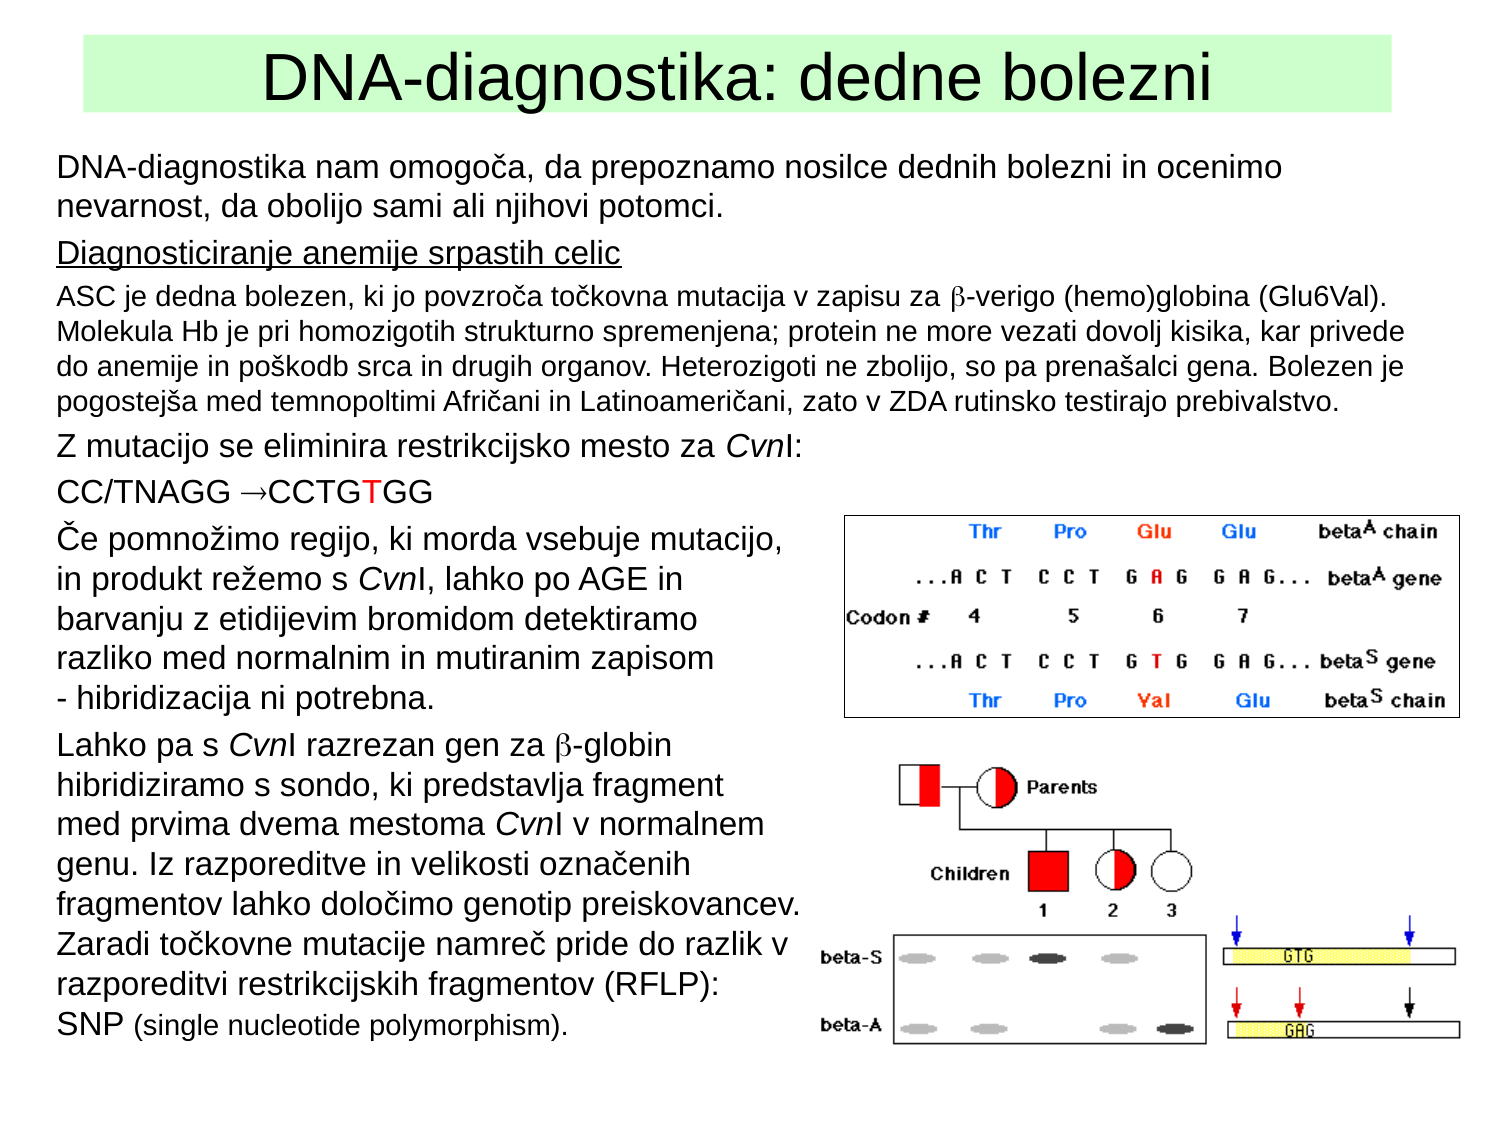

# DNA-diagnostika: dedne bolezni
DNA-diagnostika nam omogoča, da prepoznamo nosilce dednih bolezni in ocenimo nevarnost, da obolijo sami ali njihovi potomci.
Diagnosticiranje anemije srpastih celic
ASC je dedna bolezen, ki jo povzroča točkovna mutacija v zapisu za b-verigo (hemo)globina (Glu6Val). Molekula Hb je pri homozigotih strukturno spremenjena; protein ne more vezati dovolj kisika, kar privede do anemije in poškodb srca in drugih organov. Heterozigoti ne zbolijo, so pa prenašalci gena. Bolezen je pogostejša med temnopoltimi Afričani in Latinoameričani, zato v ZDA rutinsko testirajo prebivalstvo.
Z mutacijo se eliminira restrikcijsko mesto za CvnI:
CC/TNAGG CCTGTGG
Če pomnožimo regijo, ki morda vsebuje mutacijo,
in produkt režemo s CvnI, lahko po AGE in
barvanju z etidijevim bromidom detektiramo
razliko med normalnim in mutiranim zapisom
- hibridizacija ni potrebna.
Lahko pa s CvnI razrezan gen za b-globin
hibridiziramo s sondo, ki predstavlja fragment
med prvima dvema mestoma CvnI v normalnem
genu. Iz razporeditve in velikosti označenih
fragmentov lahko določimo genotip preiskovancev.
Zaradi točkovne mutacije namreč pride do razlik v
razporeditvi restrikcijskih fragmentov (RFLP):
SNP (single nucleotide polymorphism).